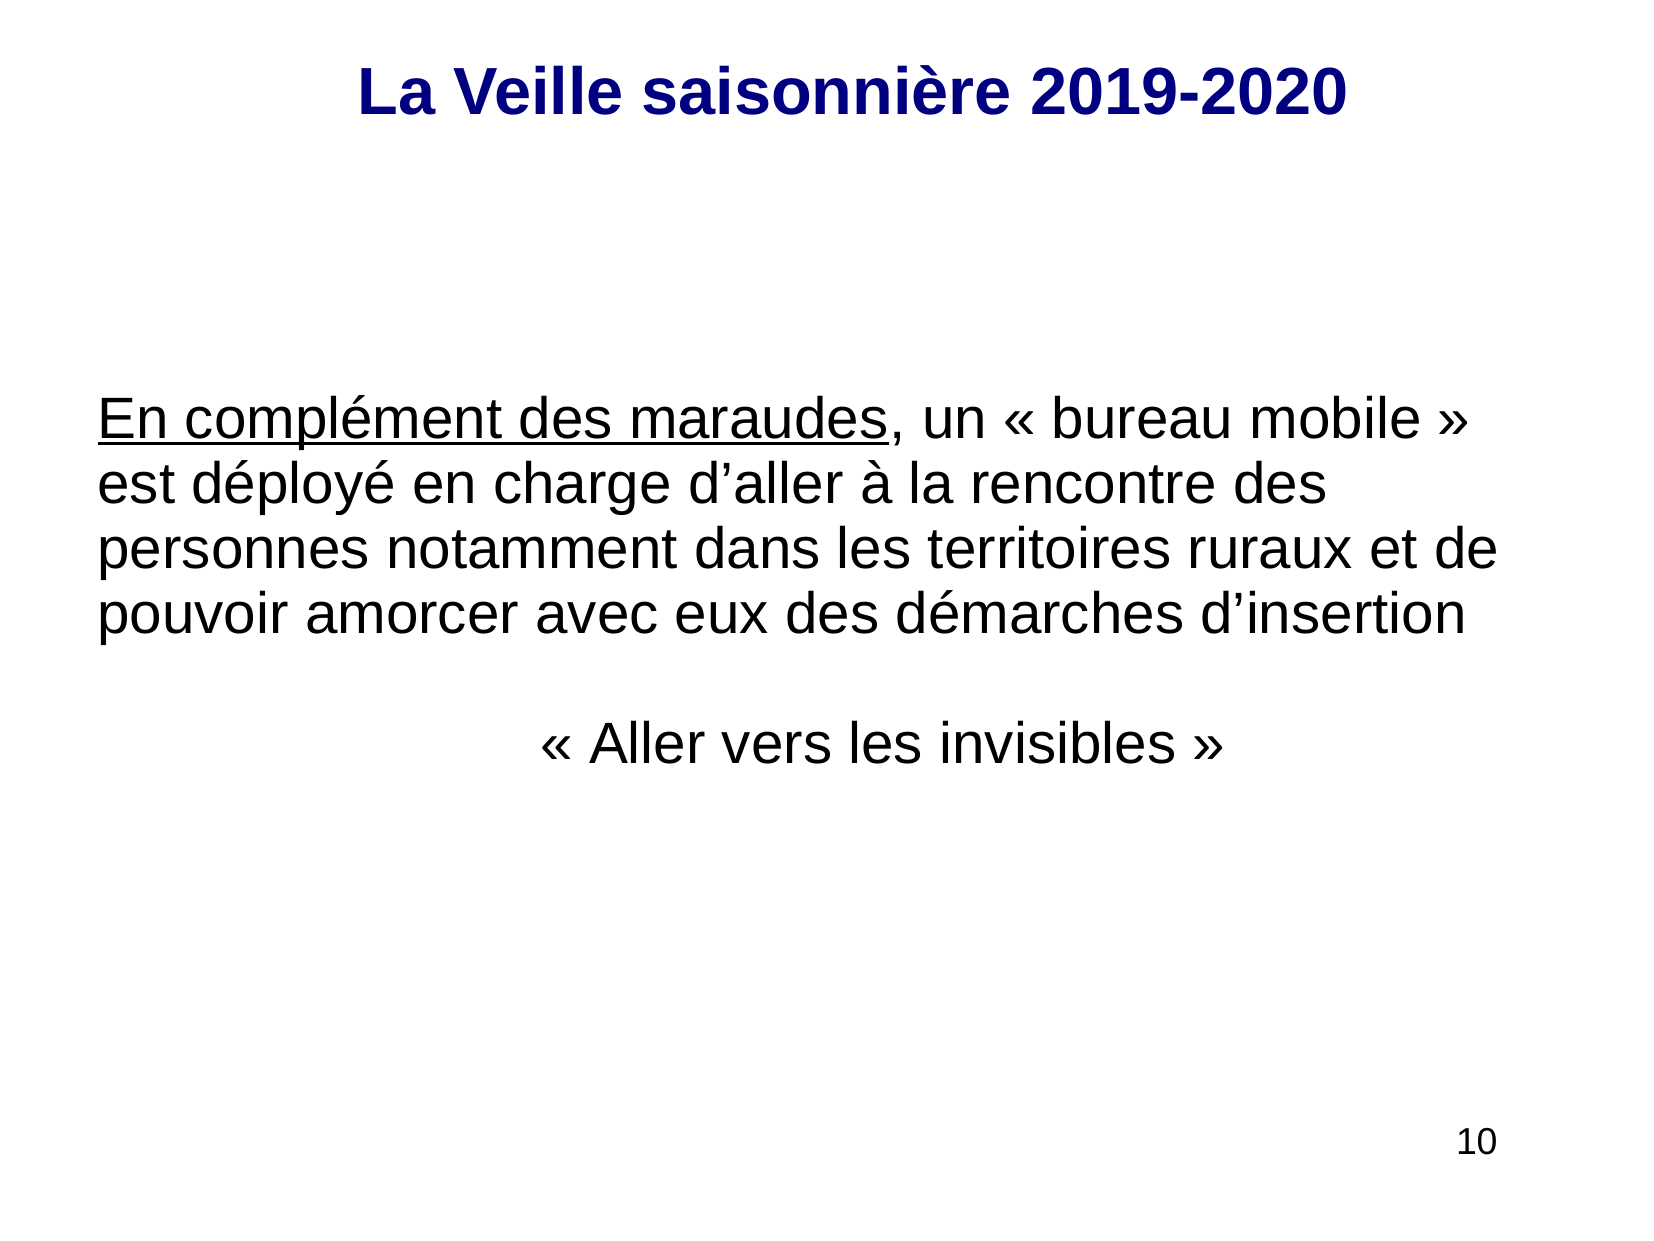

#
La Veille saisonnière 2019-2020
En complément des maraudes, un « bureau mobile » est déployé en charge d’aller à la rencontre des personnes notamment dans les territoires ruraux et de pouvoir amorcer avec eux des démarches d’insertion
						« Aller vers les invisibles »